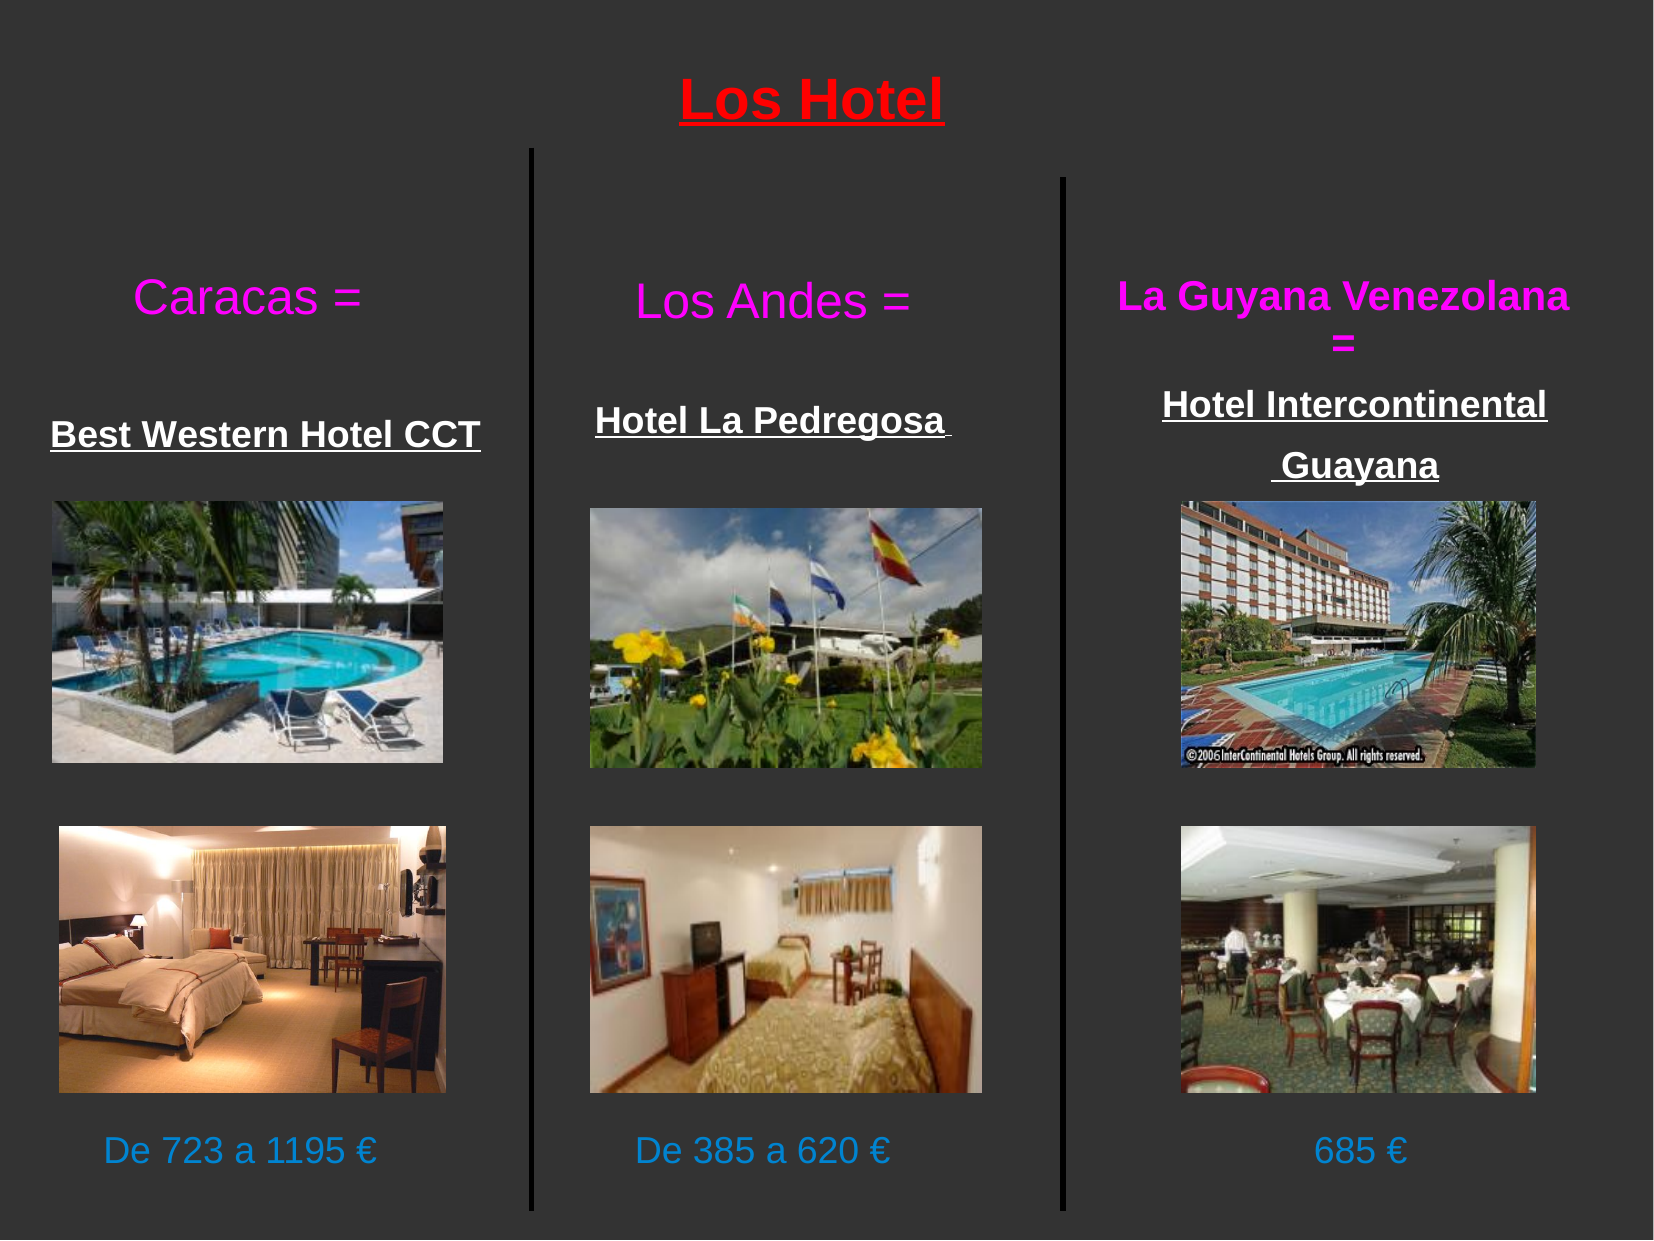

Los Hotel
Caracas =
Los Andes =
La Guyana Venezolana =
Hotel Intercontinental
 Guayana
Hotel La Pedregosa
Best Western Hotel CCT
De 723 a 1195 €
De 385 a 620 €
685 €